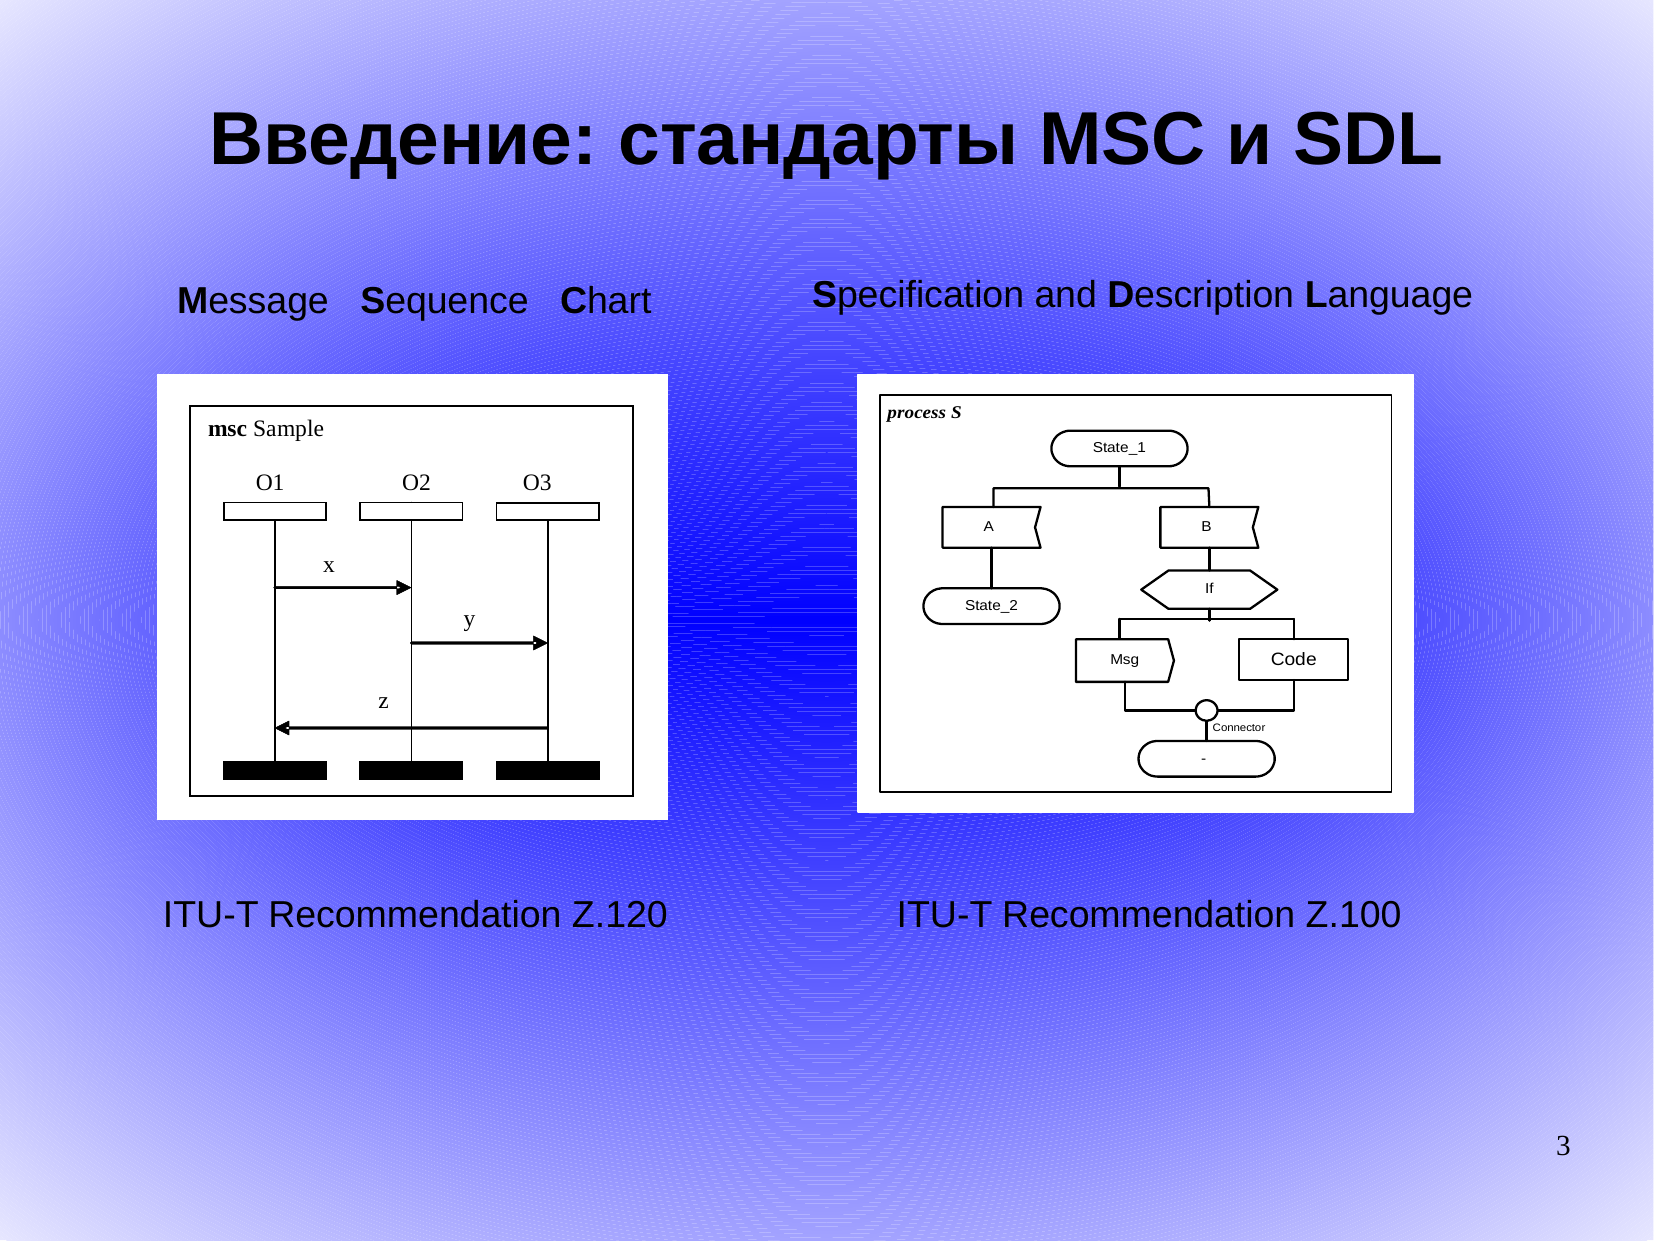

Введение: стандарты MSC и SDL
Specification and Description Language
Message Sequence Chart
ITU-T Recommendation Z.120
ITU-T Recommendation Z.100
3